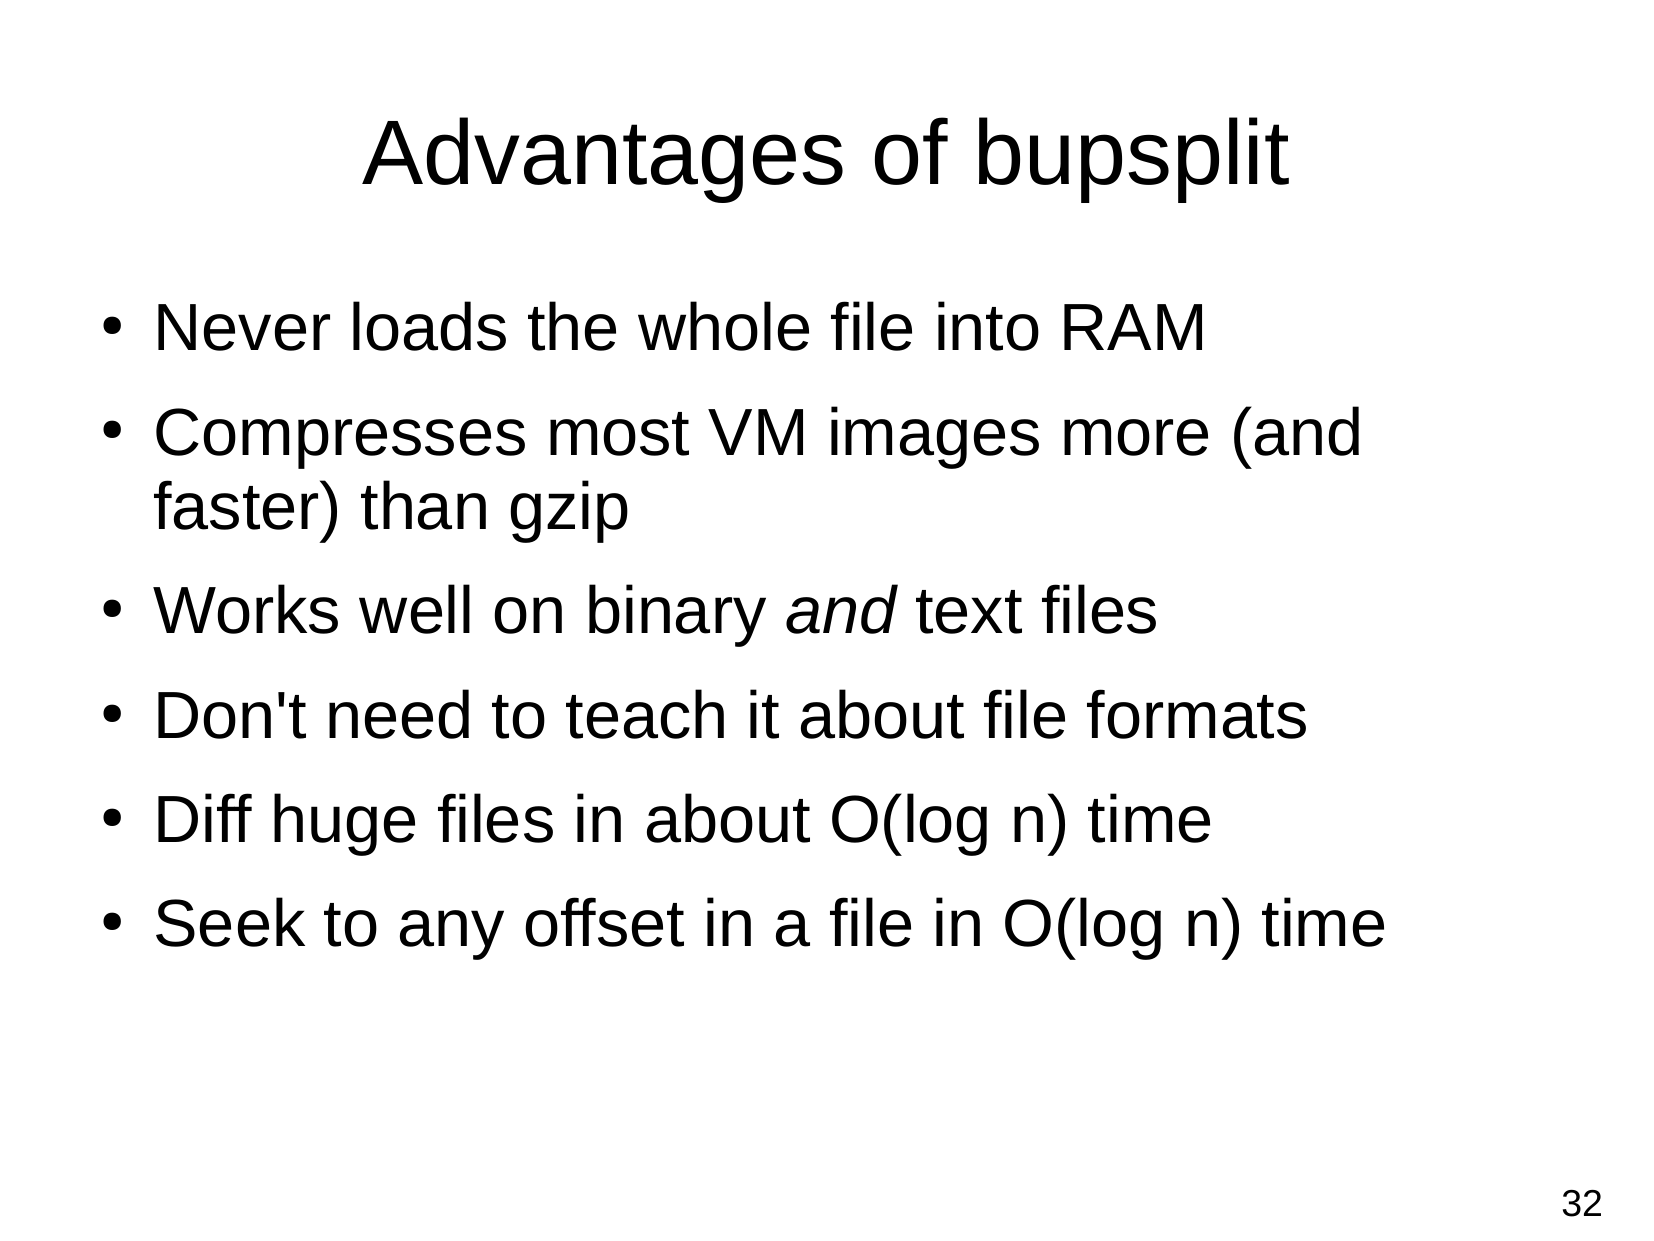

# Advantages of bupsplit
Never loads the whole file into RAM
Compresses most VM images more (and faster) than gzip
Works well on binary and text files
Don't need to teach it about file formats
Diff huge files in about O(log n) time
Seek to any offset in a file in O(log n) time
32